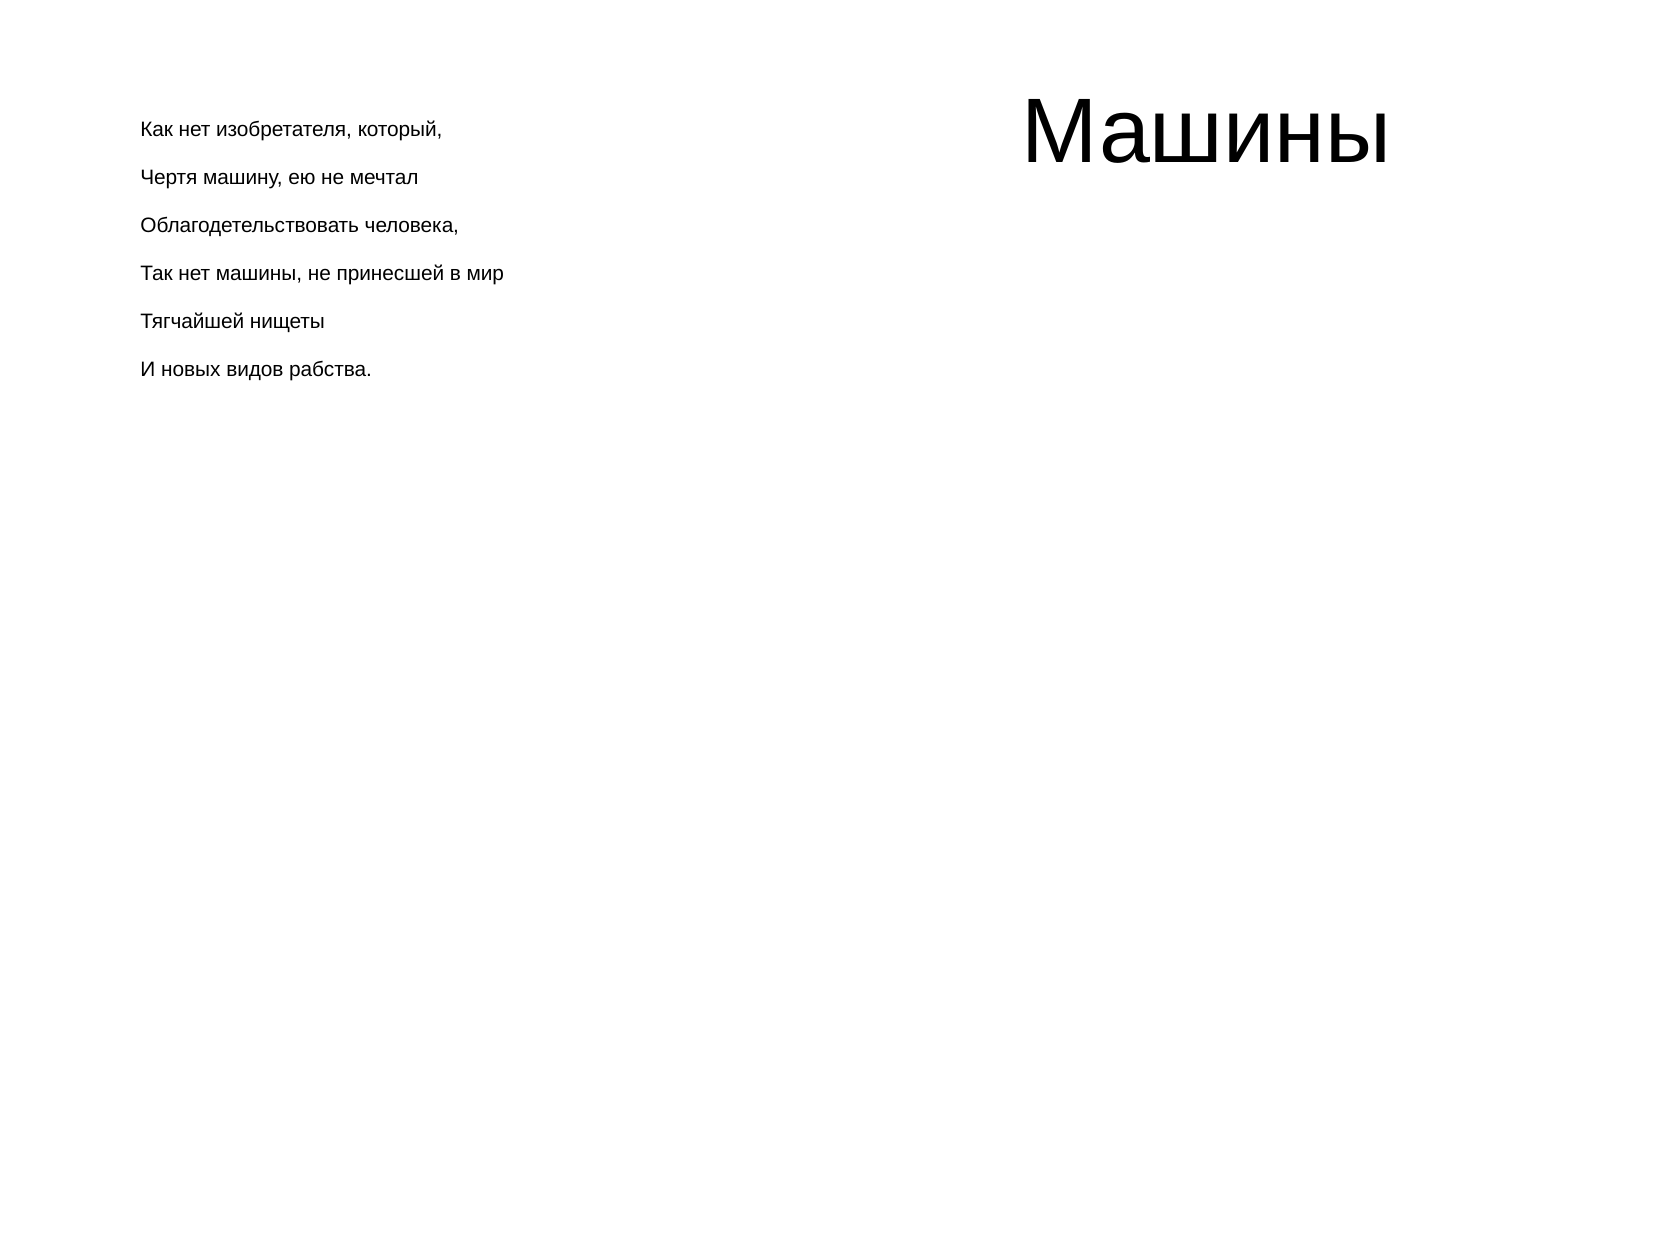

# Машины
Как нет изобретателя, который,
Чертя машину, ею не мечтал
Облагодетельствовать человека,
Так нет машины, не принесшей в мир
Тягчайшей нищеты
И новых видов рабства.